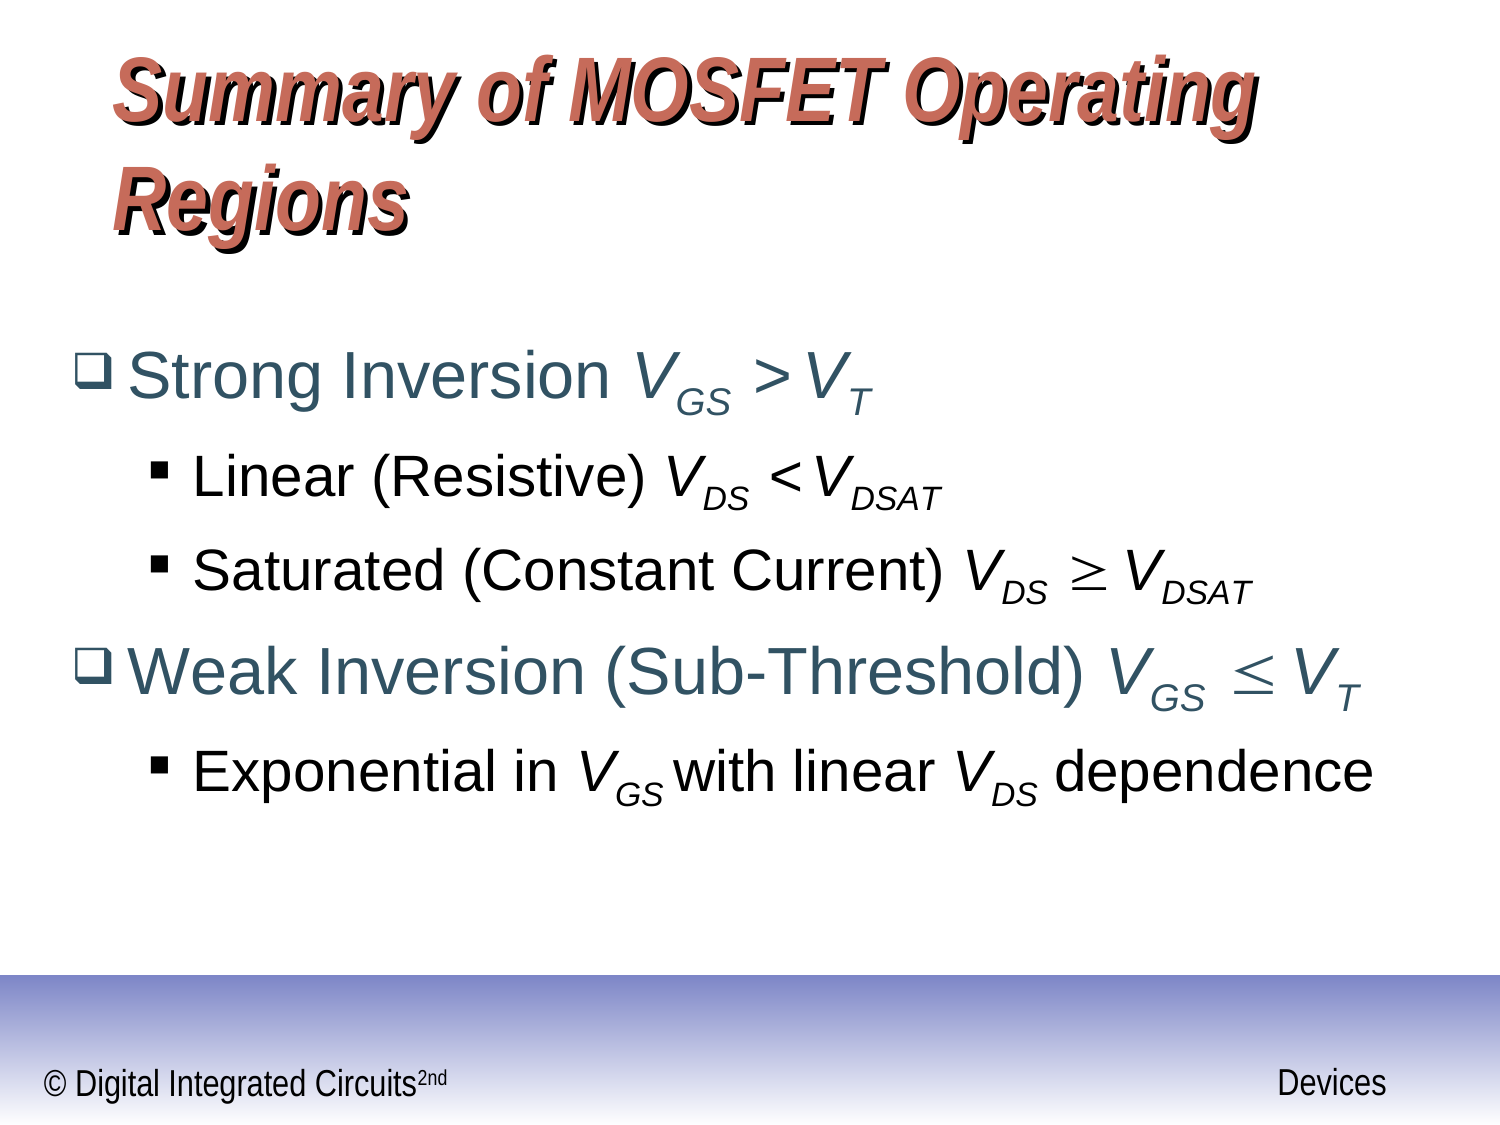

# Summary of MOSFET Operating Regions
Strong Inversion VGS > VT
Linear (Resistive) VDS < VDSAT
Saturated (Constant Current) VDS  VDSAT
Weak Inversion (Sub-Threshold) VGS  VT
Exponential in VGS with linear VDS dependence